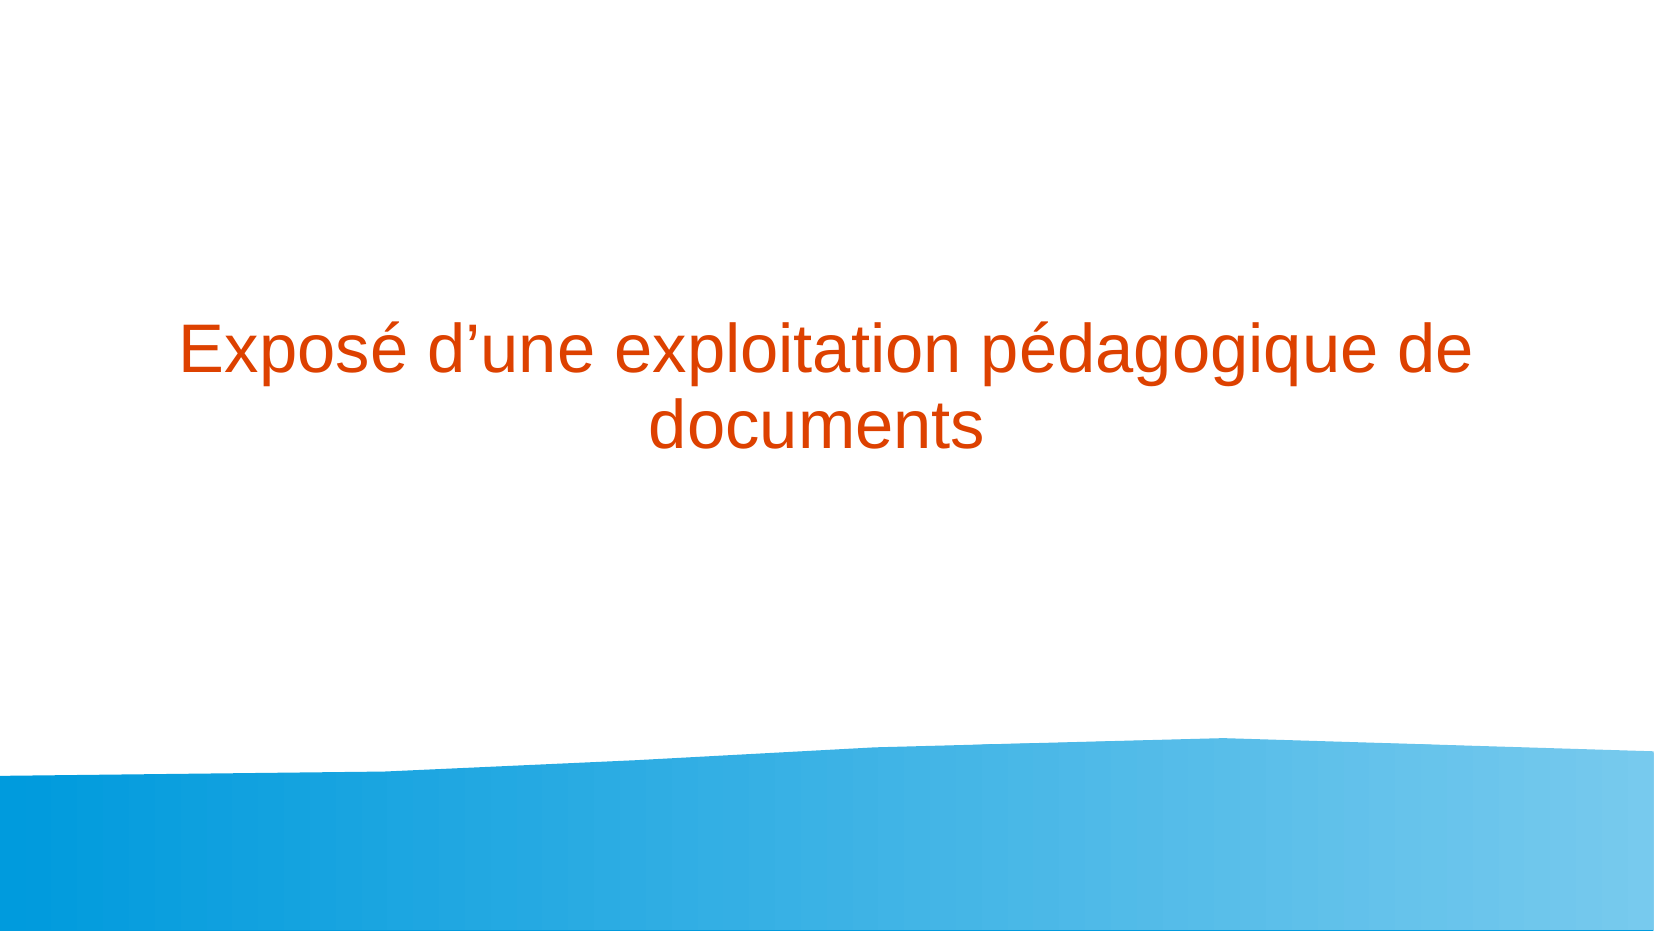

# Exposé d’une exploitation pédagogique de documents